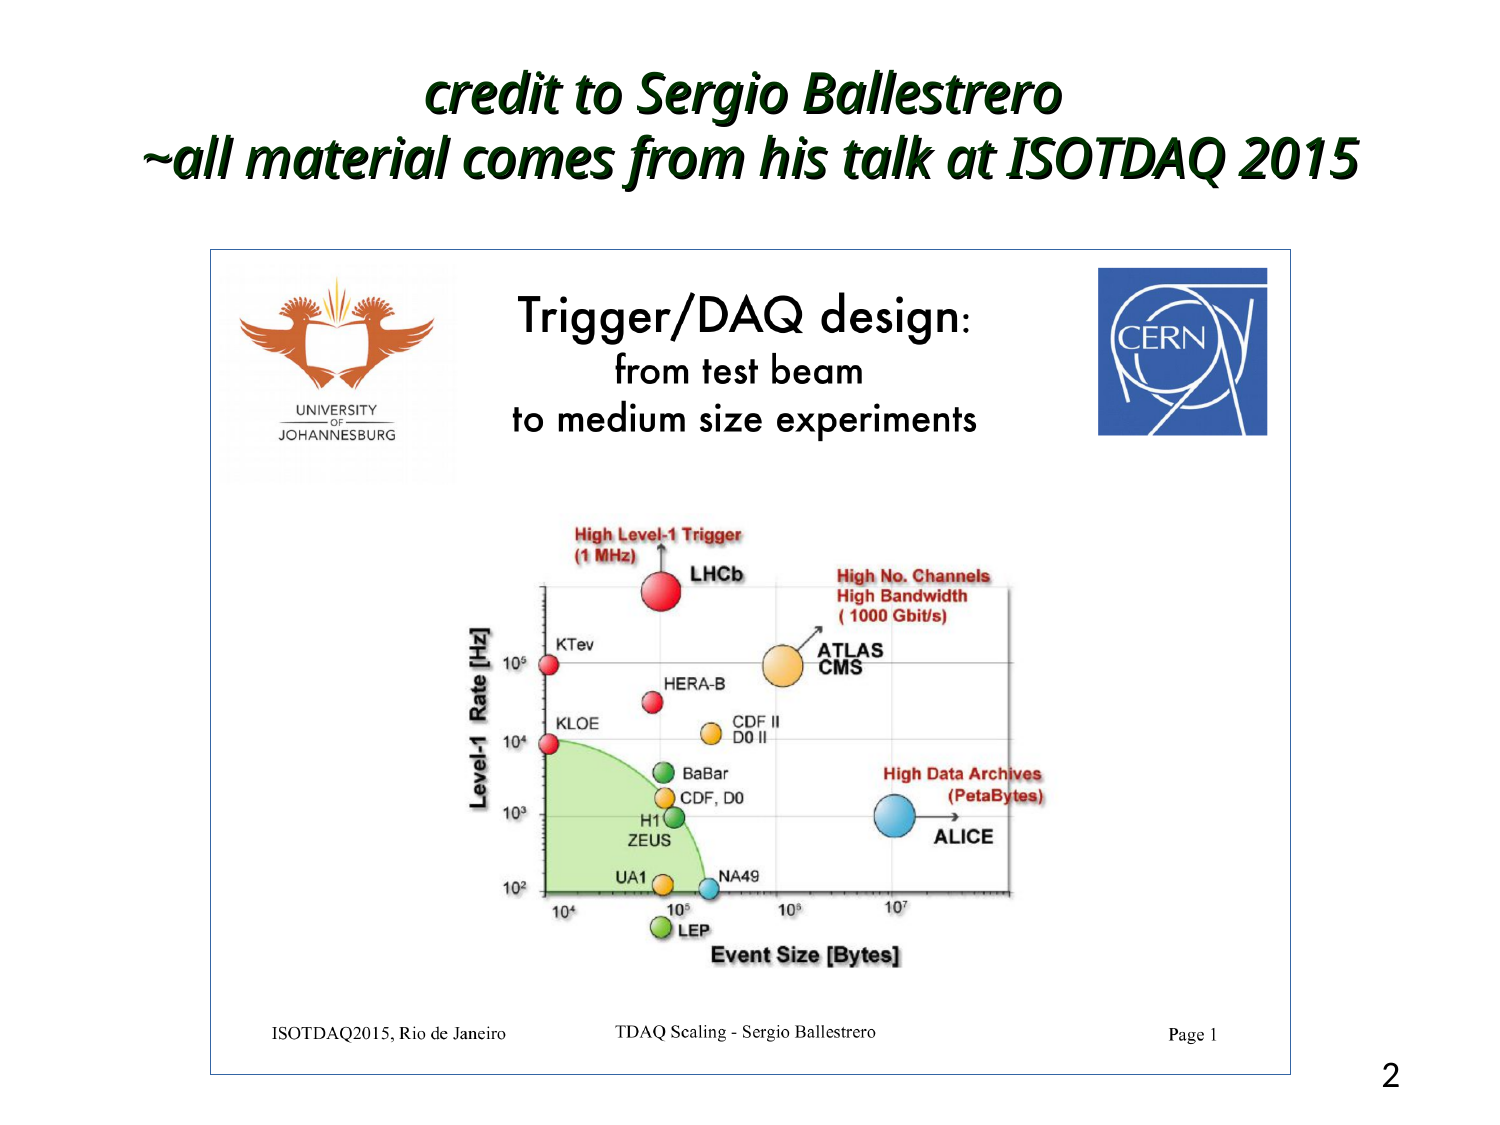

# credit to Sergio Ballestrero ~all material comes from his talk at ISOTDAQ 2015
2